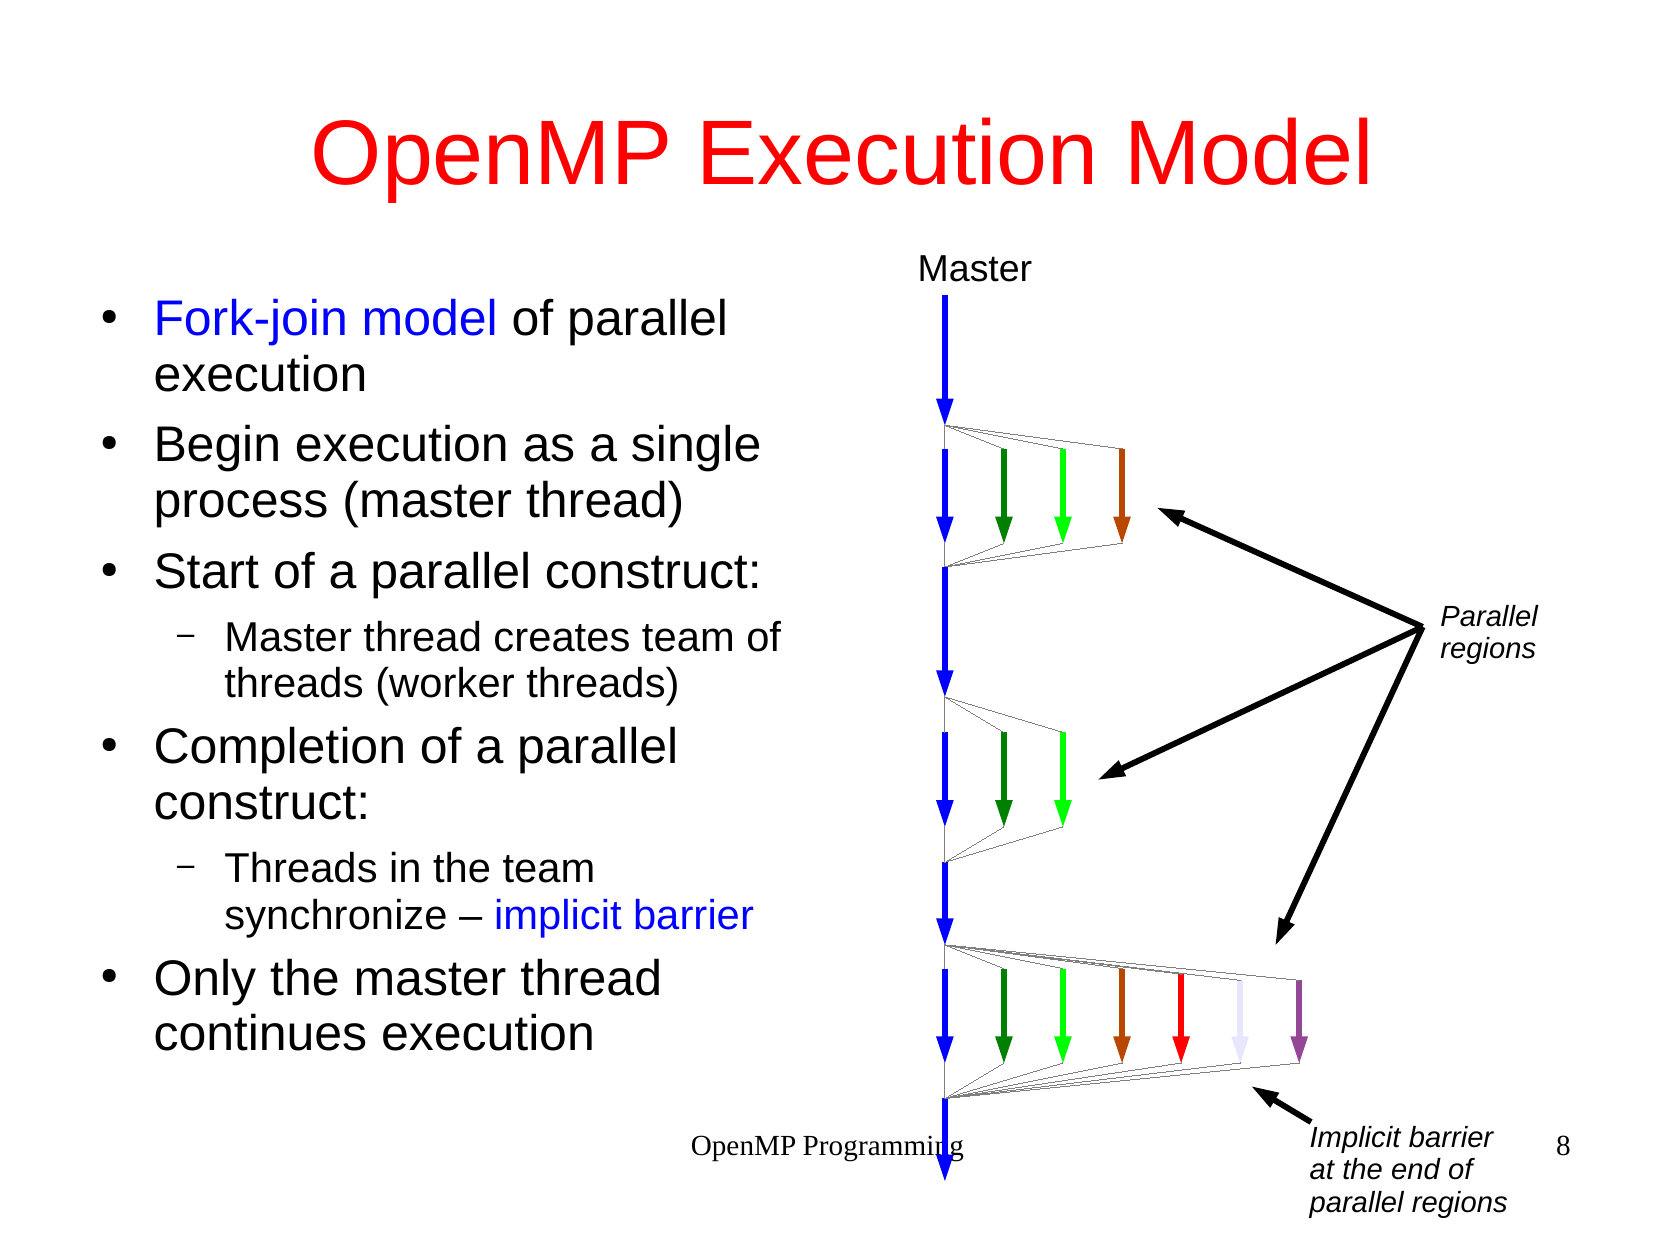

# OpenMP Execution Model
Master
Fork-join model of parallel execution
Begin execution as a single process (master thread)
Start of a parallel construct:
Master thread creates team of threads (worker threads)
Completion of a parallel construct:
Threads in the team synchronize – implicit barrier
Only the master thread continues execution
Parallel
regions
Implicit barrier at the end of parallel regions
OpenMP Programming
8